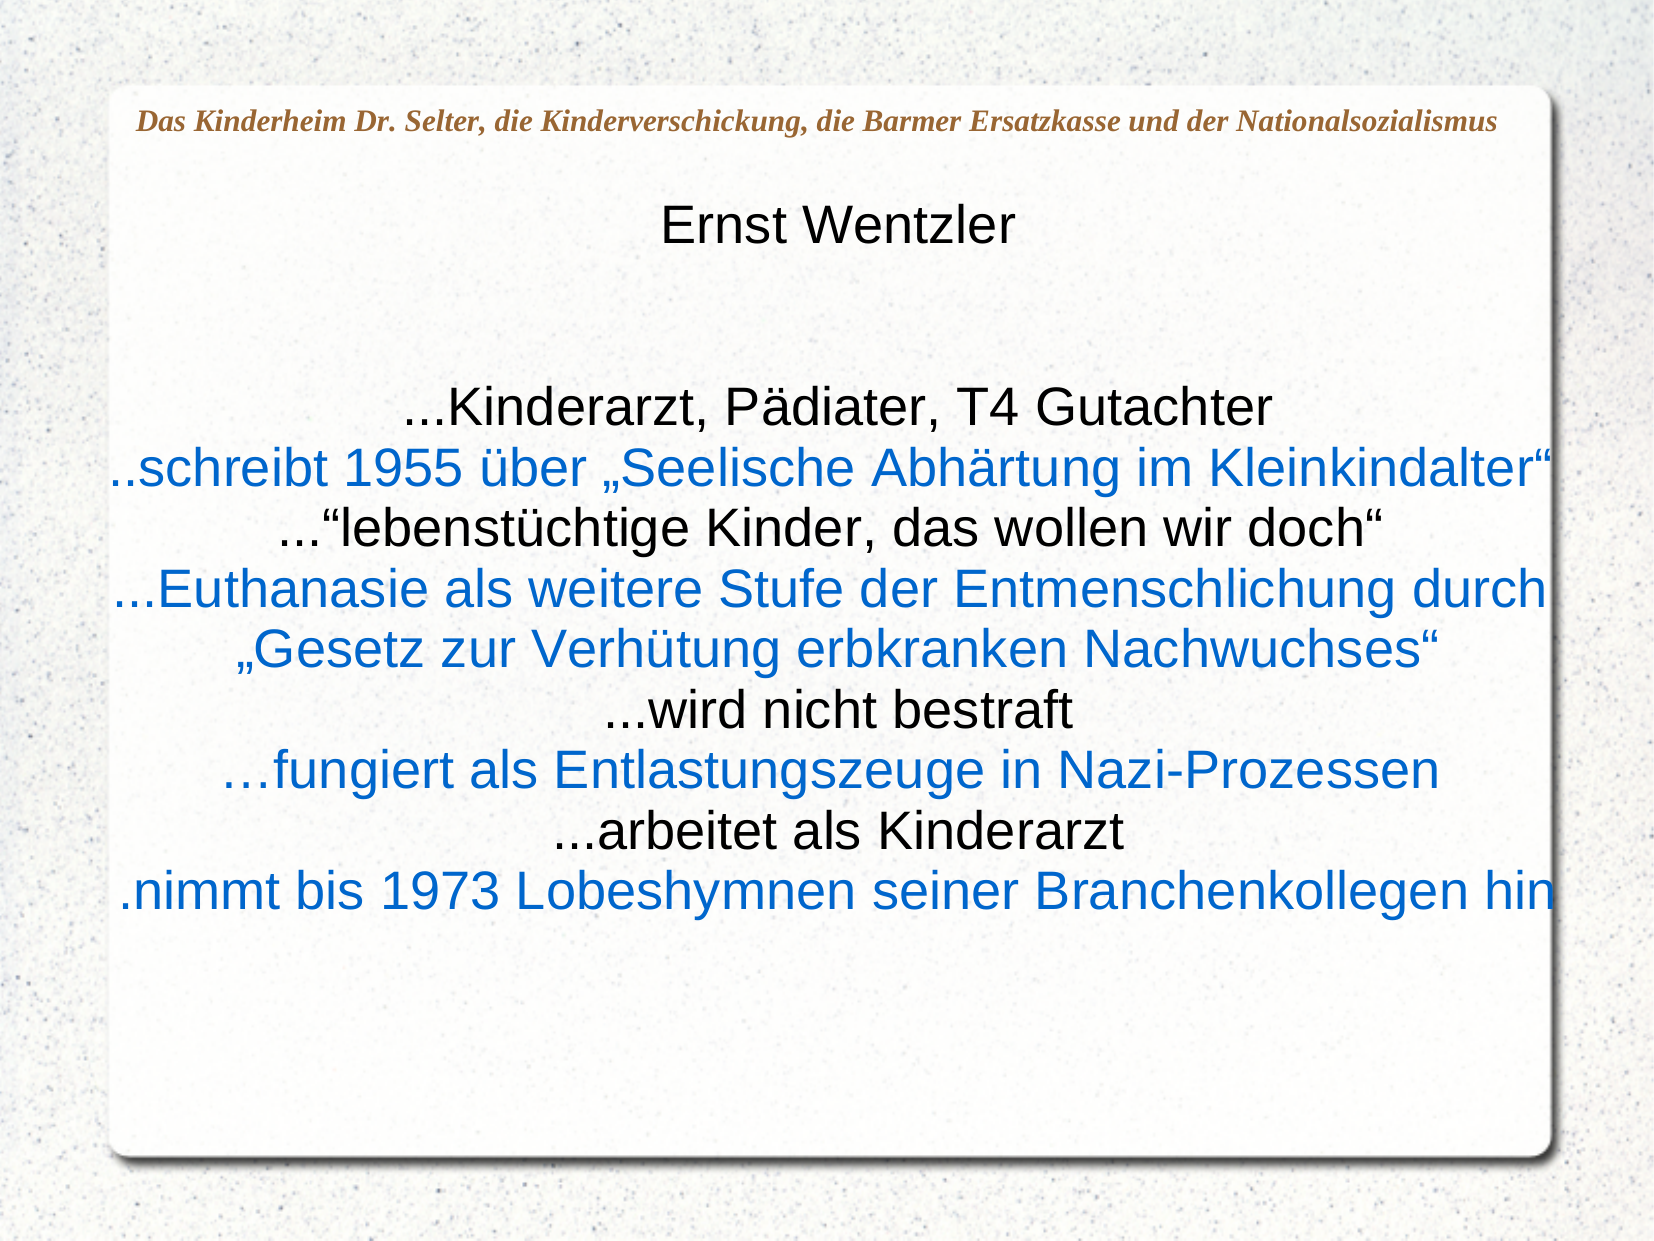

Ernst Wentzler
...Kinderarzt, Pädiater, T4 Gutachter
..schreibt 1955 über „Seelische Abhärtung im Kleinkindalter“
...“lebenstüchtige Kinder, das wollen wir doch“
...Euthanasie als weitere Stufe der Entmenschlichung durch
„Gesetz zur Verhütung erbkranken Nachwuchses“
...wird nicht bestraft
…fungiert als Entlastungszeuge in Nazi-Prozessen
...arbeitet als Kinderarzt
.nimmt bis 1973 Lobeshymnen seiner Branchenkollegen hin
# Das Kinderheim Dr. Selter, die Kinderverschickung, die Barmer Ersatzkasse und der Nationalsozialismus